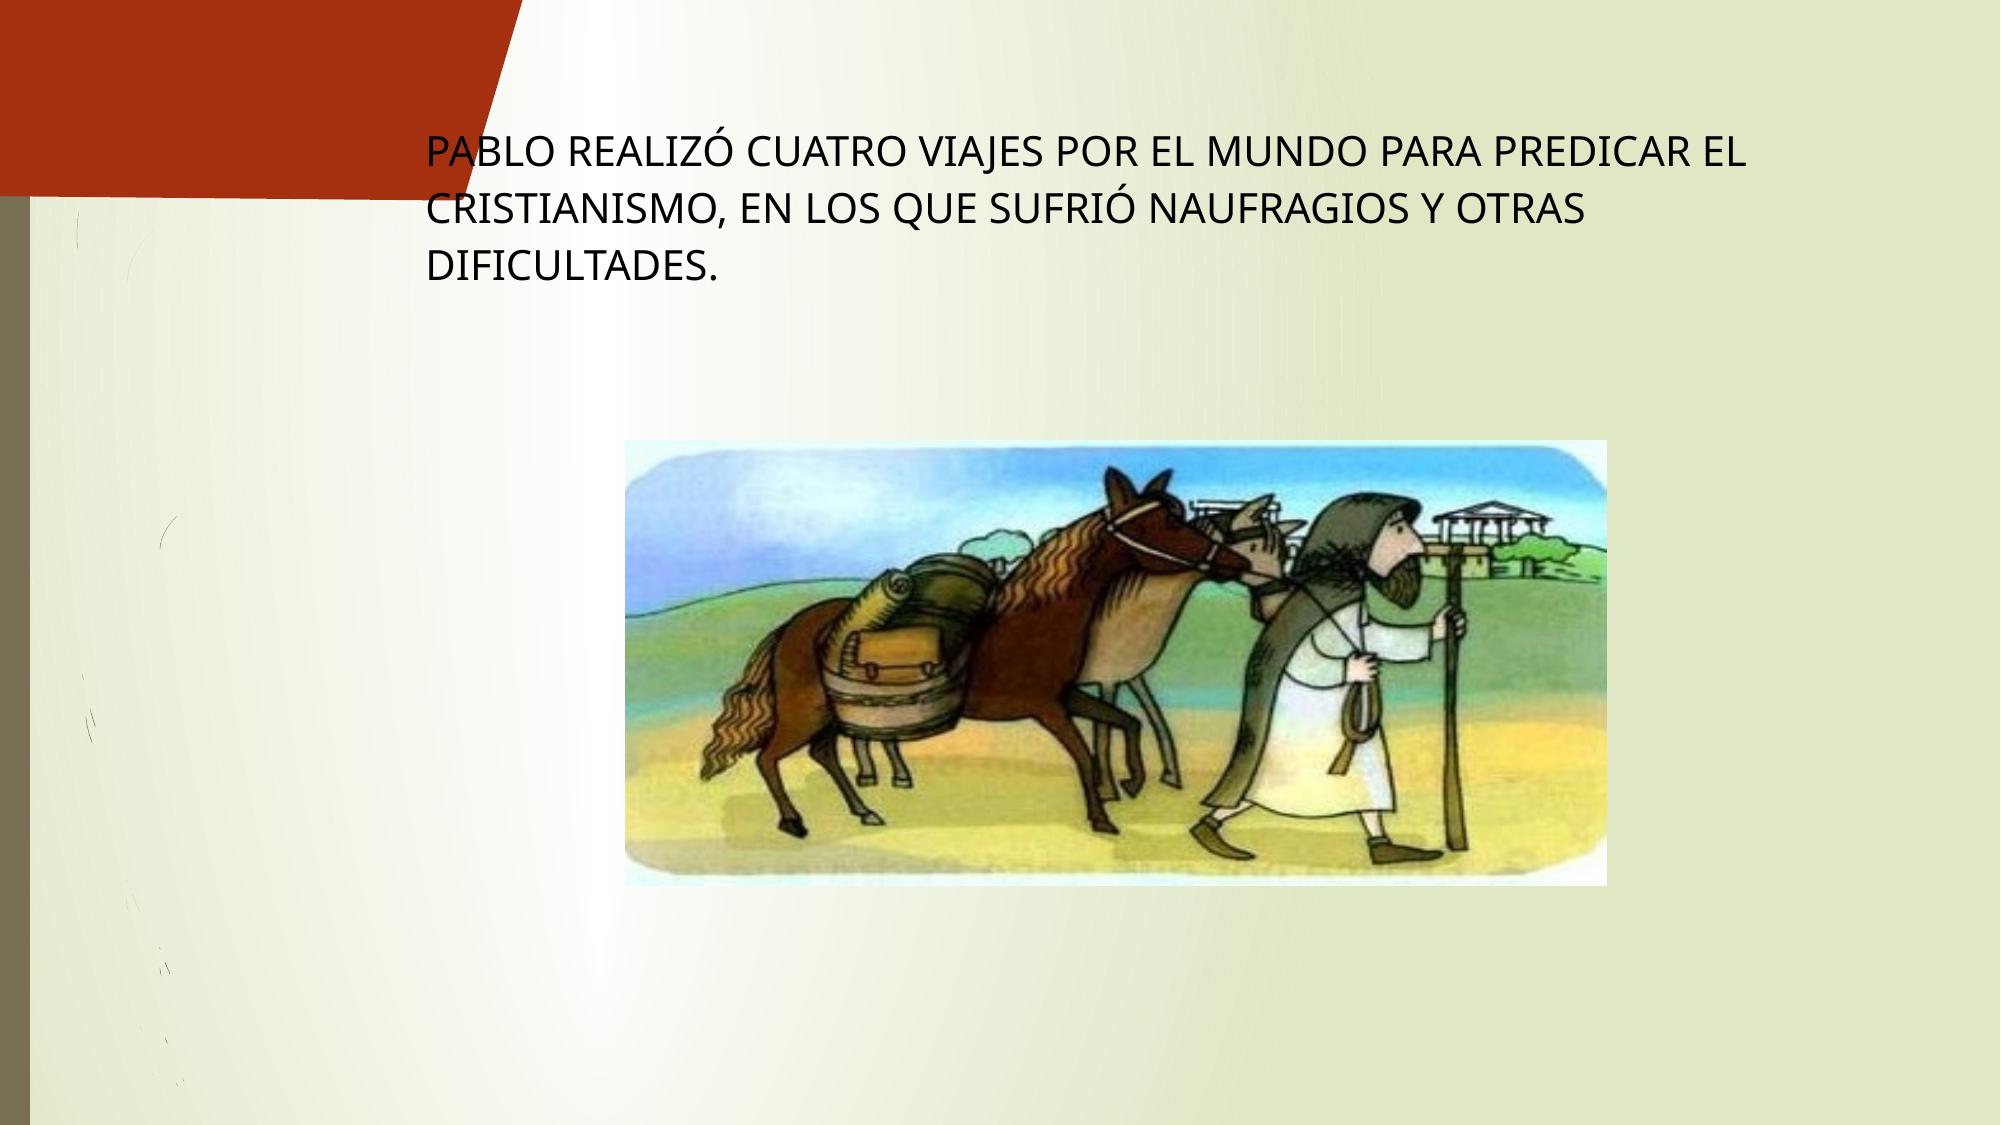

# PABLO REALIZÓ CUATRO VIAJES POR EL MUNDO PARA PREDICAR EL CRISTIANISMO, EN LOS QUE SUFRIÓ NAUFRAGIOS Y OTRAS DIFICULTADES.